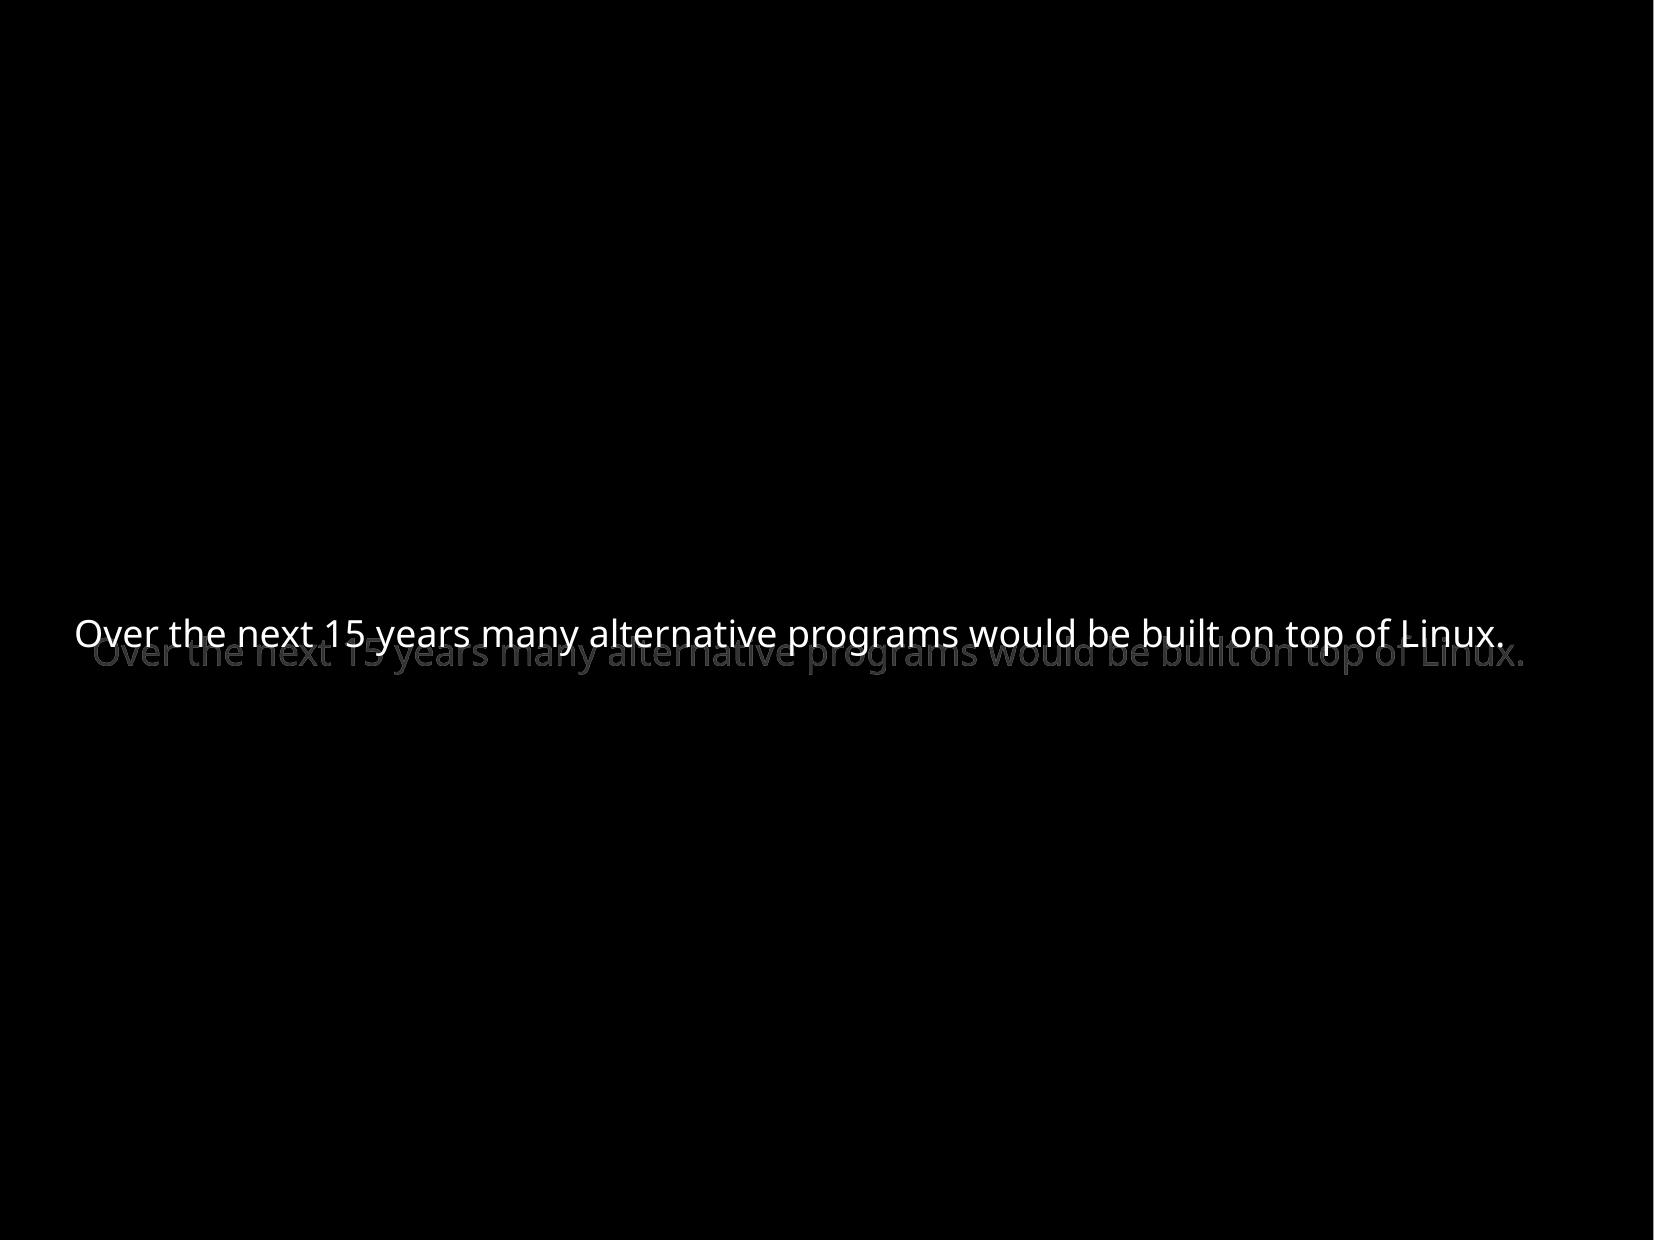

Over the next 15 years many alternative programs would be built on top of Linux.